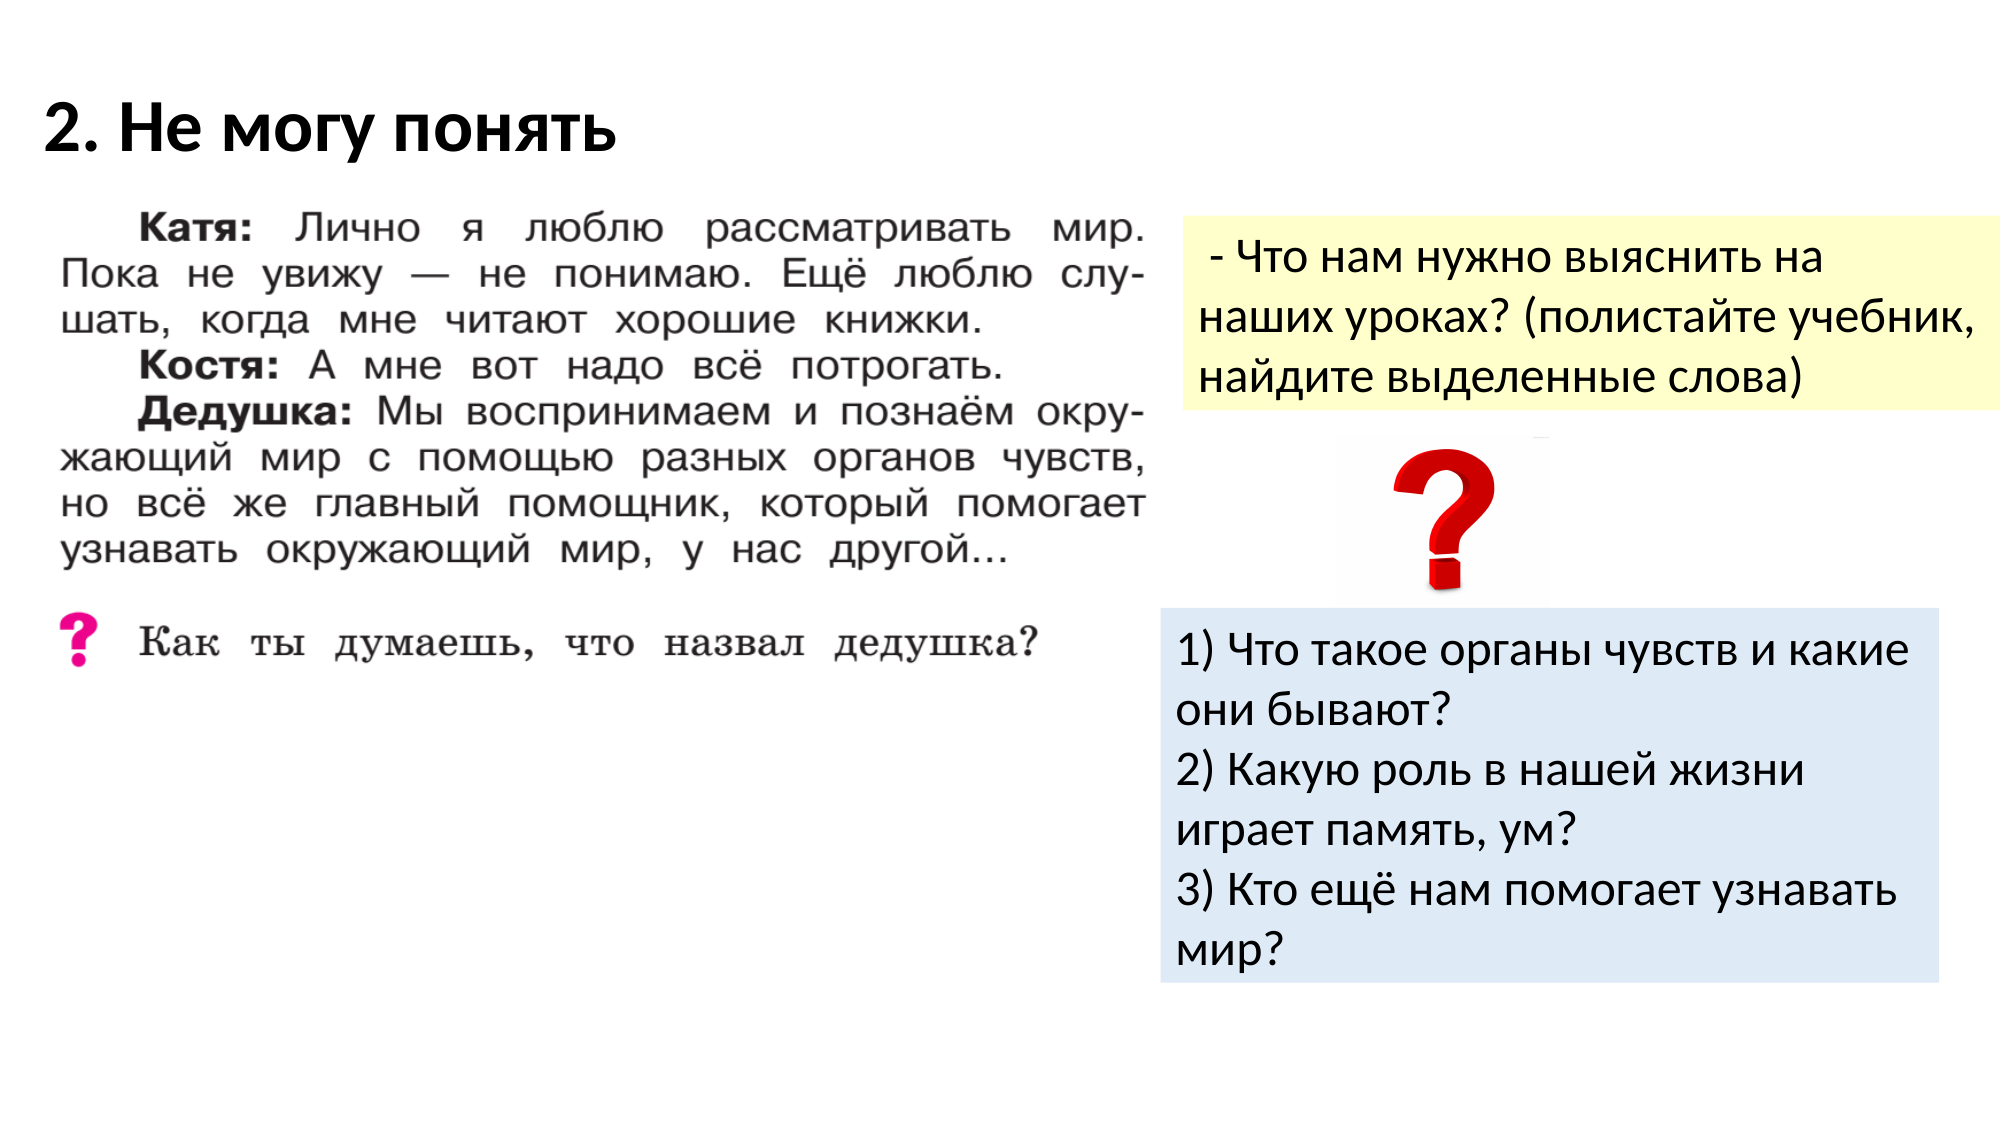

# 2. Не могу понять
 - Что нам нужно выяснить на
наших уроках? (полистайте учебник,
найдите выделенные слова)
1) Что такое органы чувств и какие они бывают?
2) Какую роль в нашей жизни играет память, ум?
3) Кто ещё нам помогает узнавать мир?